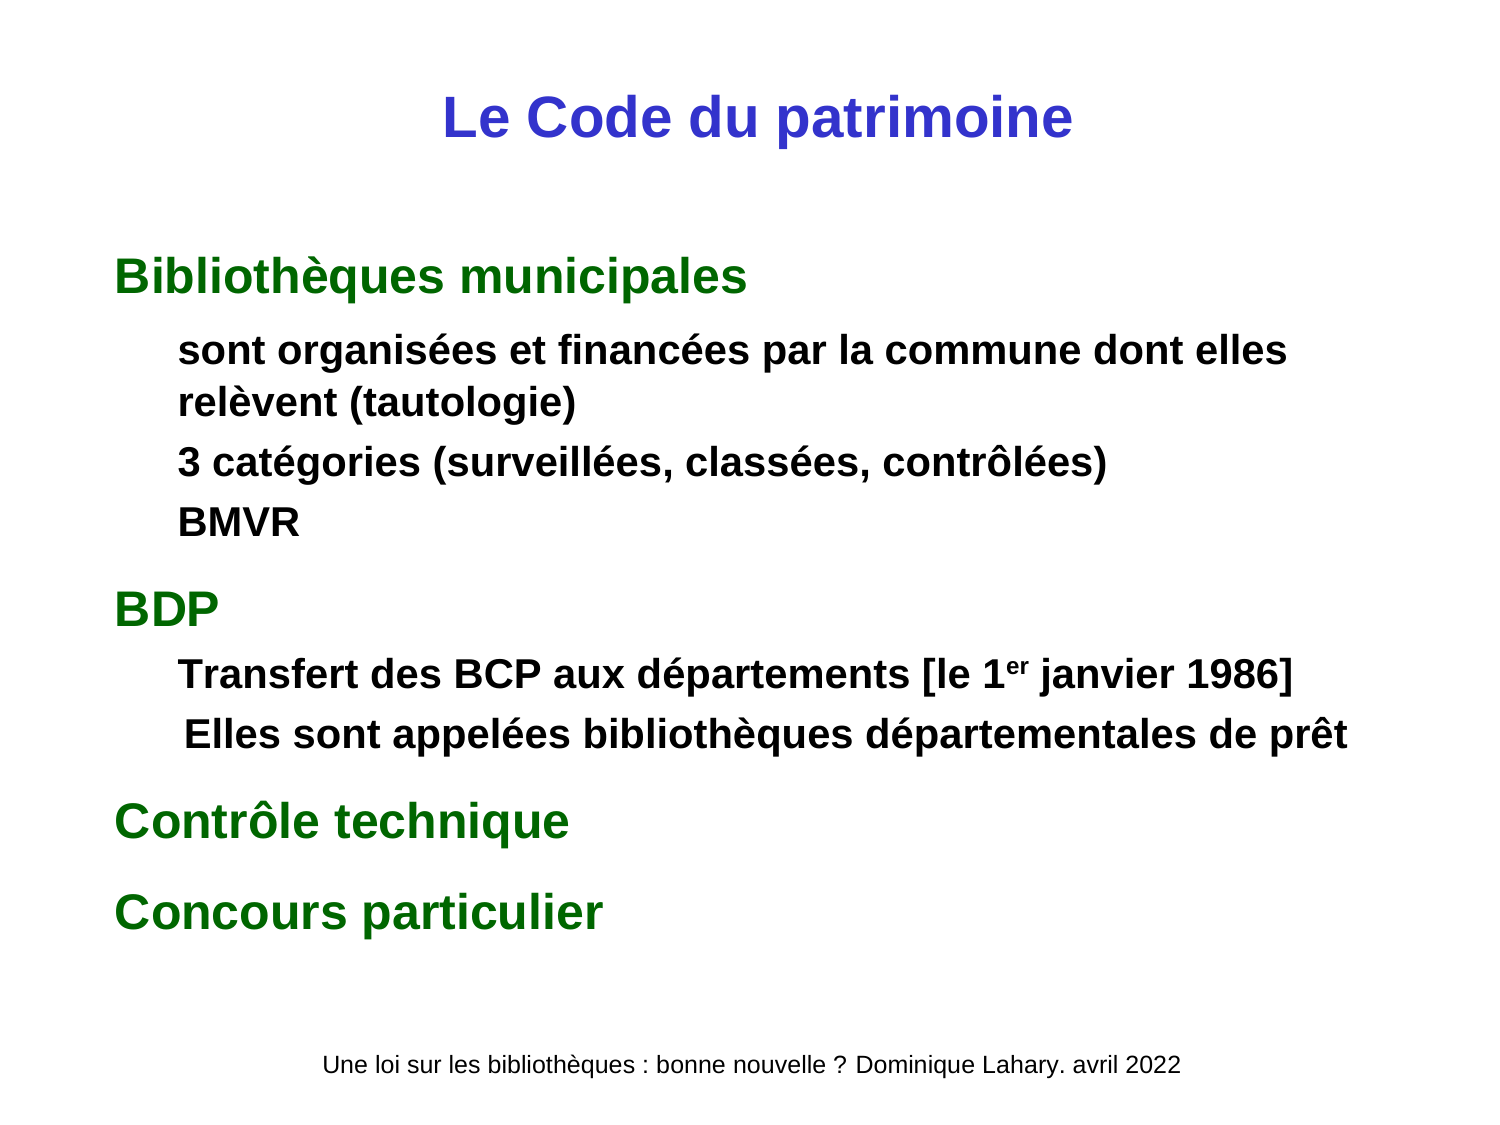

# Le Code du patrimoine
Bibliothèques municipales
	sont organisées et financées par la commune dont elles relèvent (tautologie)
	3 catégories (surveillées, classées, contrôlées)
	BMVR
BDP
	Transfert des BCP aux départements [le 1er janvier 1986]
 Elles sont appelées bibliothèques départementales de prêt
Contrôle technique
Concours particulier
Une loi sur les bibliothèques : bonne nouvelle ? Dominique Lahary. avril 2022